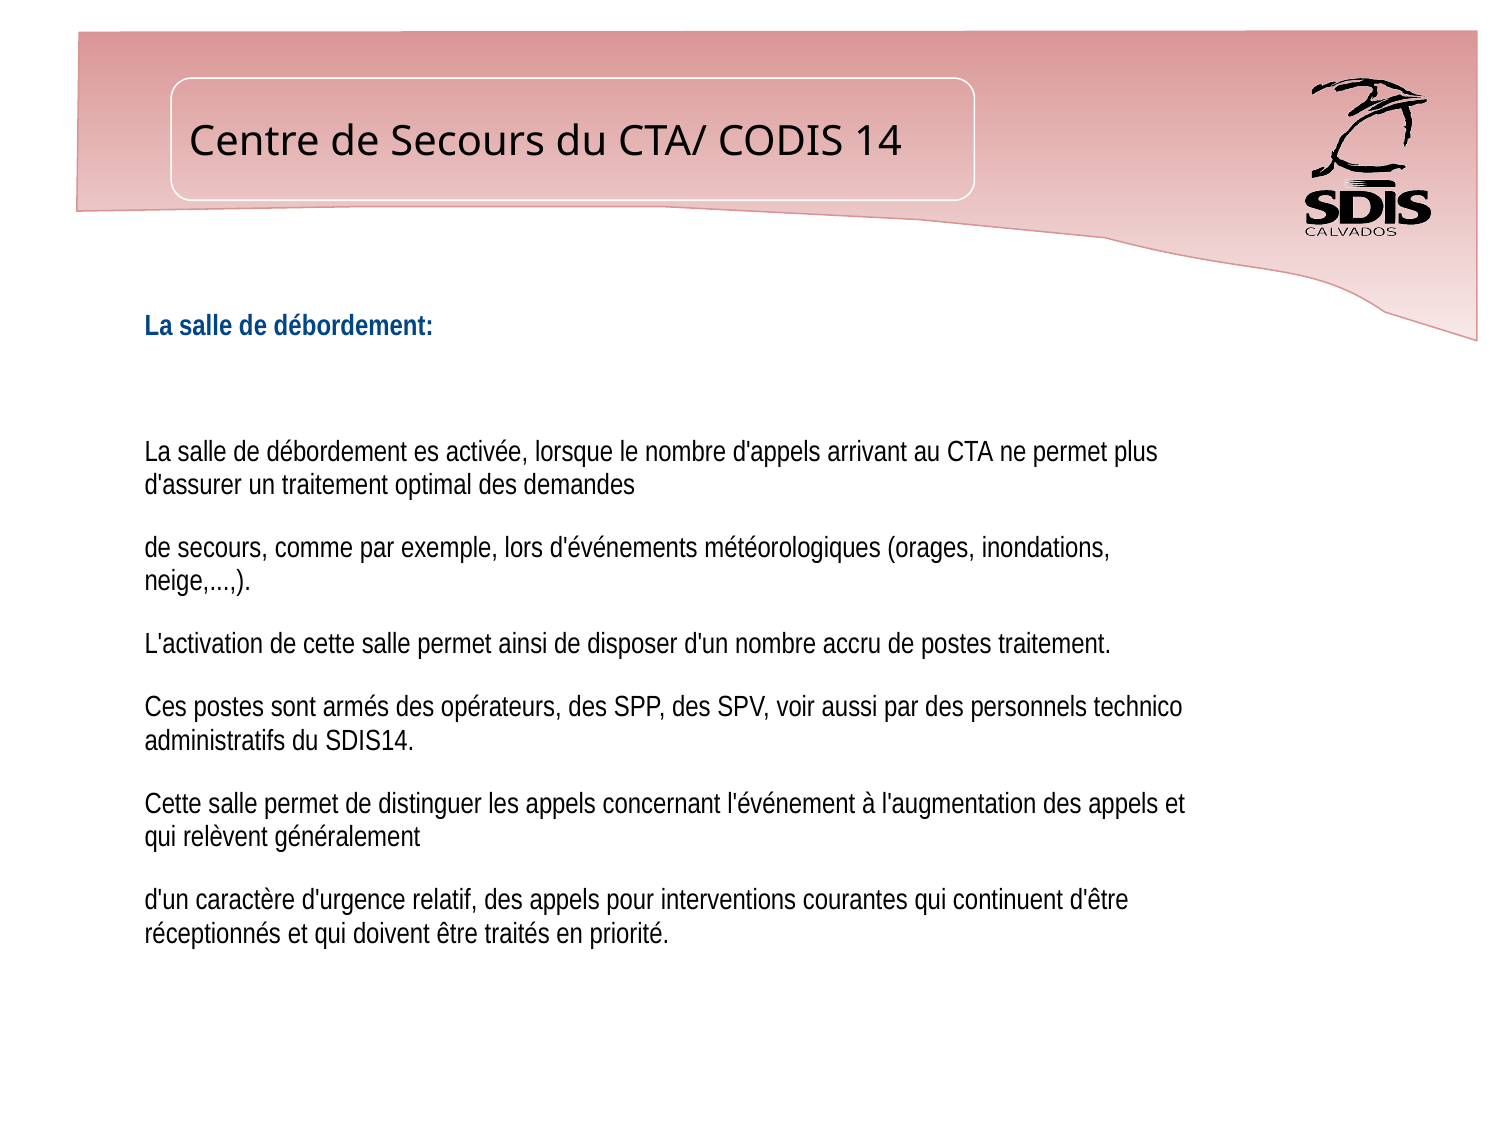

Centre de Secours du CTA/ CODIS 14
La salle de débordement:
La salle de débordement es activée, lorsque le nombre d'appels arrivant au CTA ne permet plus d'assurer un traitement optimal des demandes
de secours, comme par exemple, lors d'événements météorologiques (orages, inondations, neige,...,).
L'activation de cette salle permet ainsi de disposer d'un nombre accru de postes traitement.
Ces postes sont armés des opérateurs, des SPP, des SPV, voir aussi par des personnels technico administratifs du SDIS14.
Cette salle permet de distinguer les appels concernant l'événement à l'augmentation des appels et qui relèvent généralement
d'un caractère d'urgence relatif, des appels pour interventions courantes qui continuent d'être réceptionnés et qui doivent être traités en priorité.